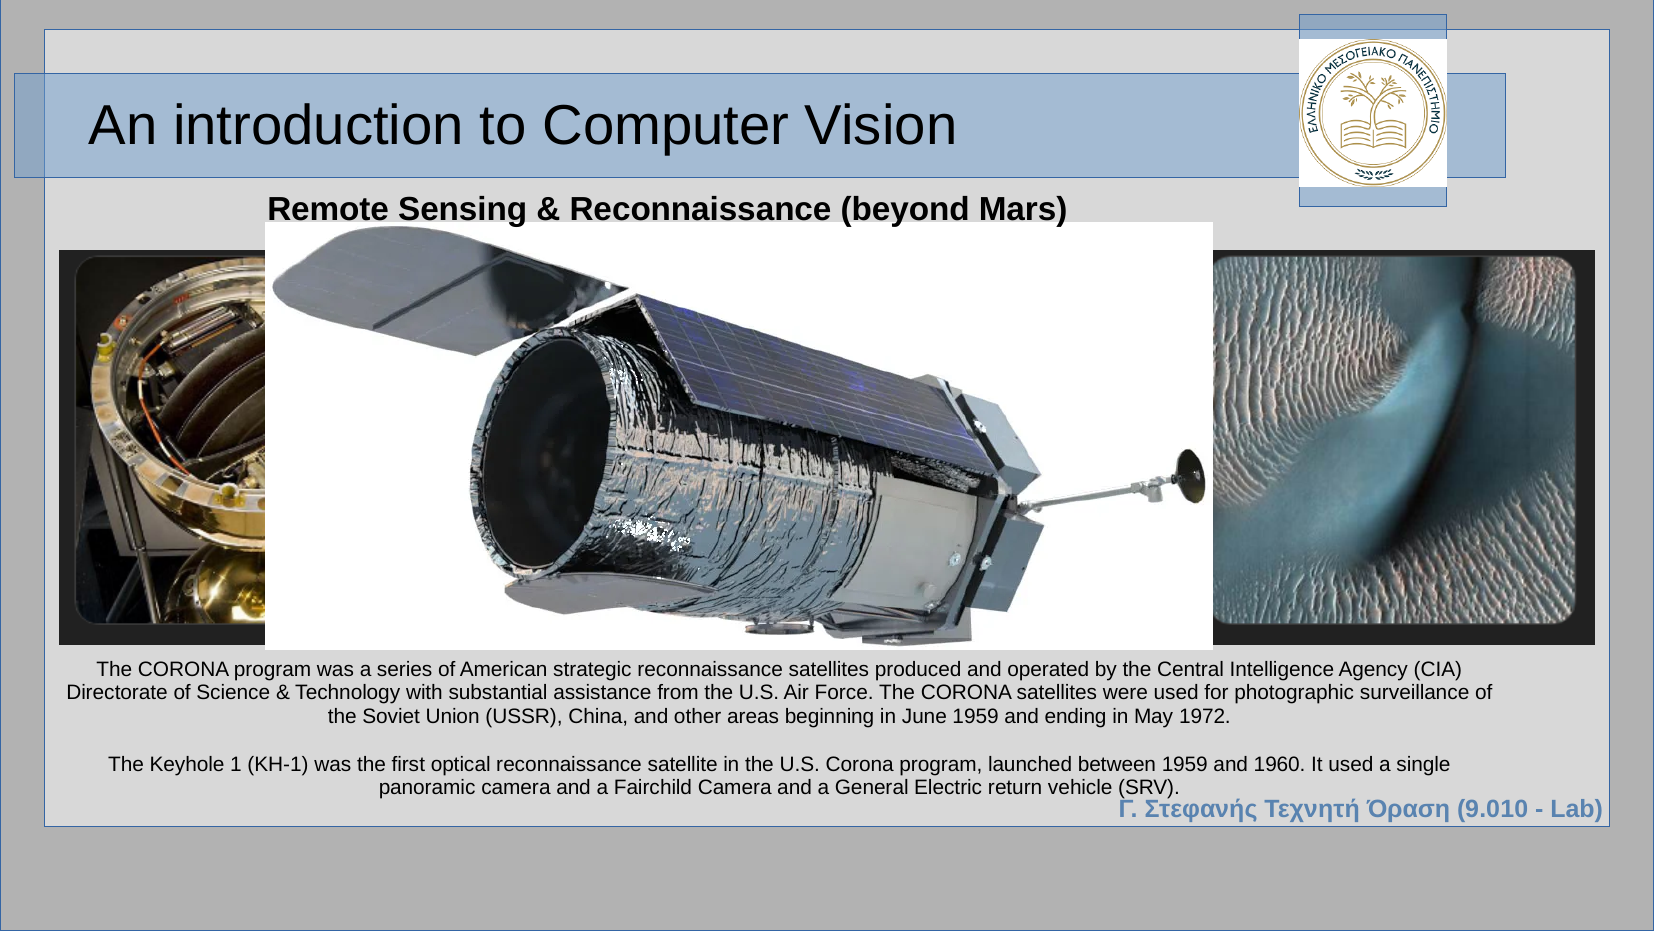

# An introduction to Computer Vision
Remote Sensing & Reconnaissance (beyond Mars)
The CORONA program was a series of American strategic reconnaissance satellites produced and operated by the Central Intelligence Agency (CIA) Directorate of Science & Technology with substantial assistance from the U.S. Air Force. The CORONA satellites were used for photographic surveillance of the Soviet Union (USSR), China, and other areas beginning in June 1959 and ending in May 1972.
The Keyhole 1 (KH-1) was the first optical reconnaissance satellite in the U.S. Corona program, launched between 1959 and 1960. It used a single panoramic camera and a Fairchild Camera and a General Electric return vehicle (SRV).
Γ. Στεφανής Τεχνητή Όραση (9.010 - Lab)